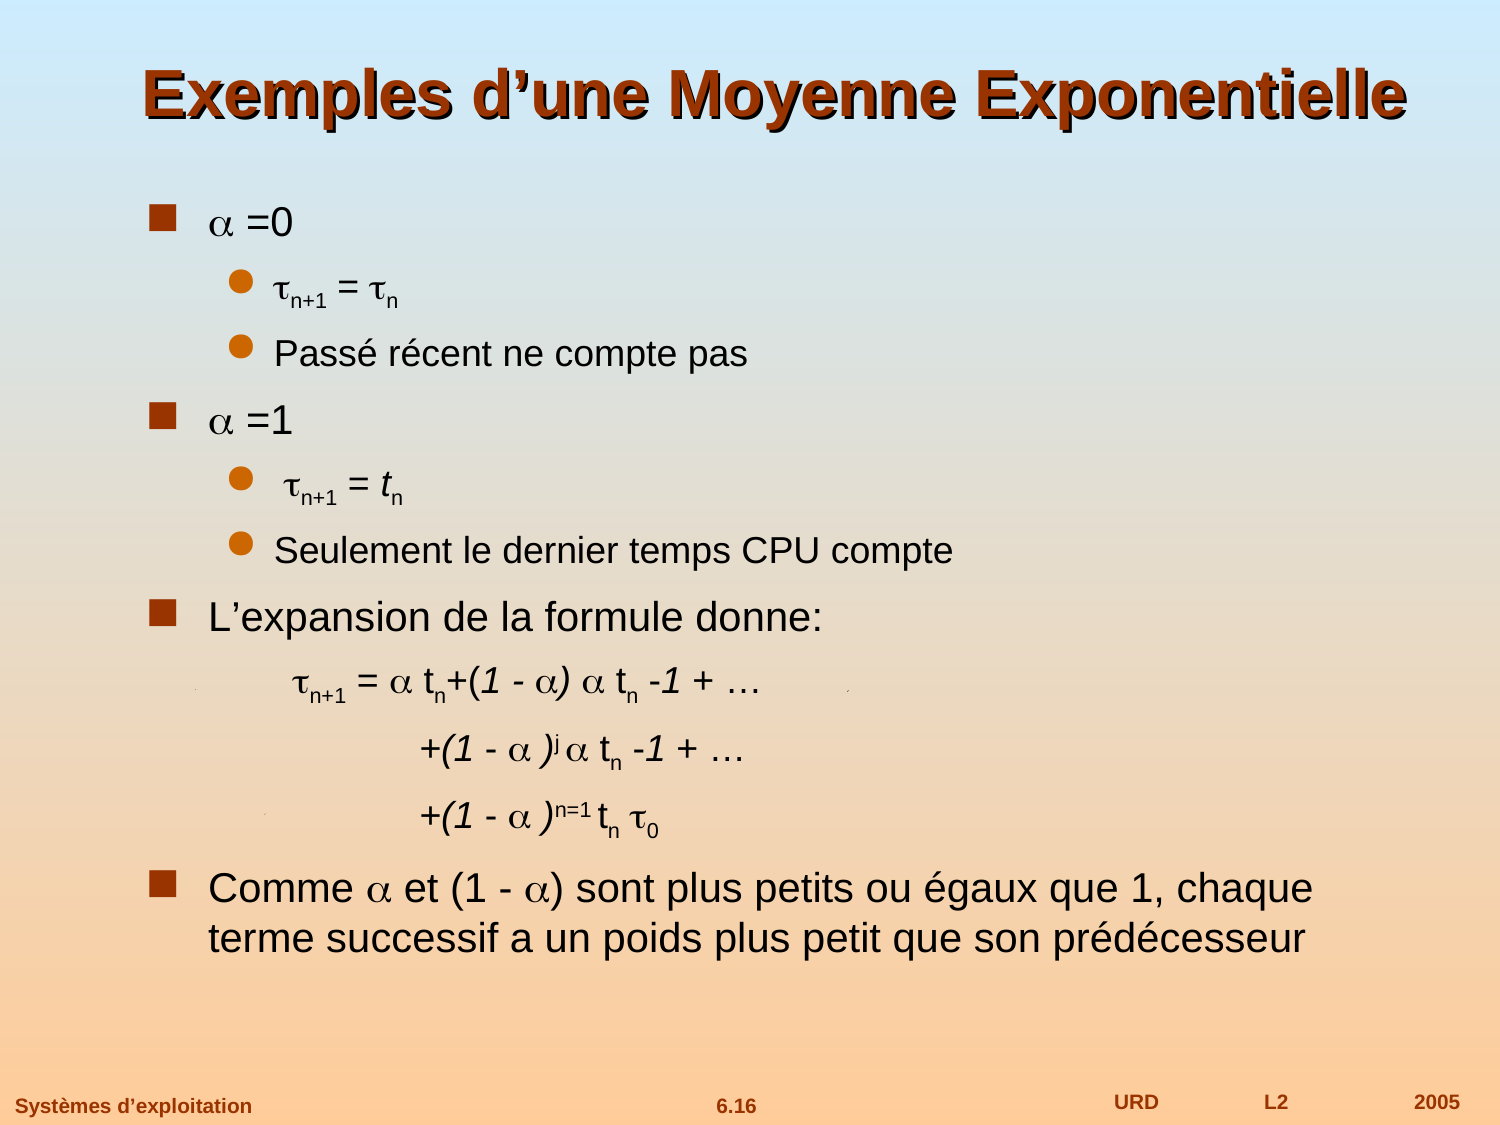

# Exemples d’une Moyenne Exponentielle
 =0
n+1 = n
Passé récent ne compte pas
 =1
 n+1 = tn
Seulement le dernier temps CPU compte
L’expansion de la formule donne:
n+1 =  tn+(1 - )  tn -1 + …
 +(1 -  )j  tn -1 + …
 +(1 -  )n=1 tn 0
Comme  et (1 - ) sont plus petits ou égaux que 1, chaque terme successif a un poids plus petit que son prédécesseur